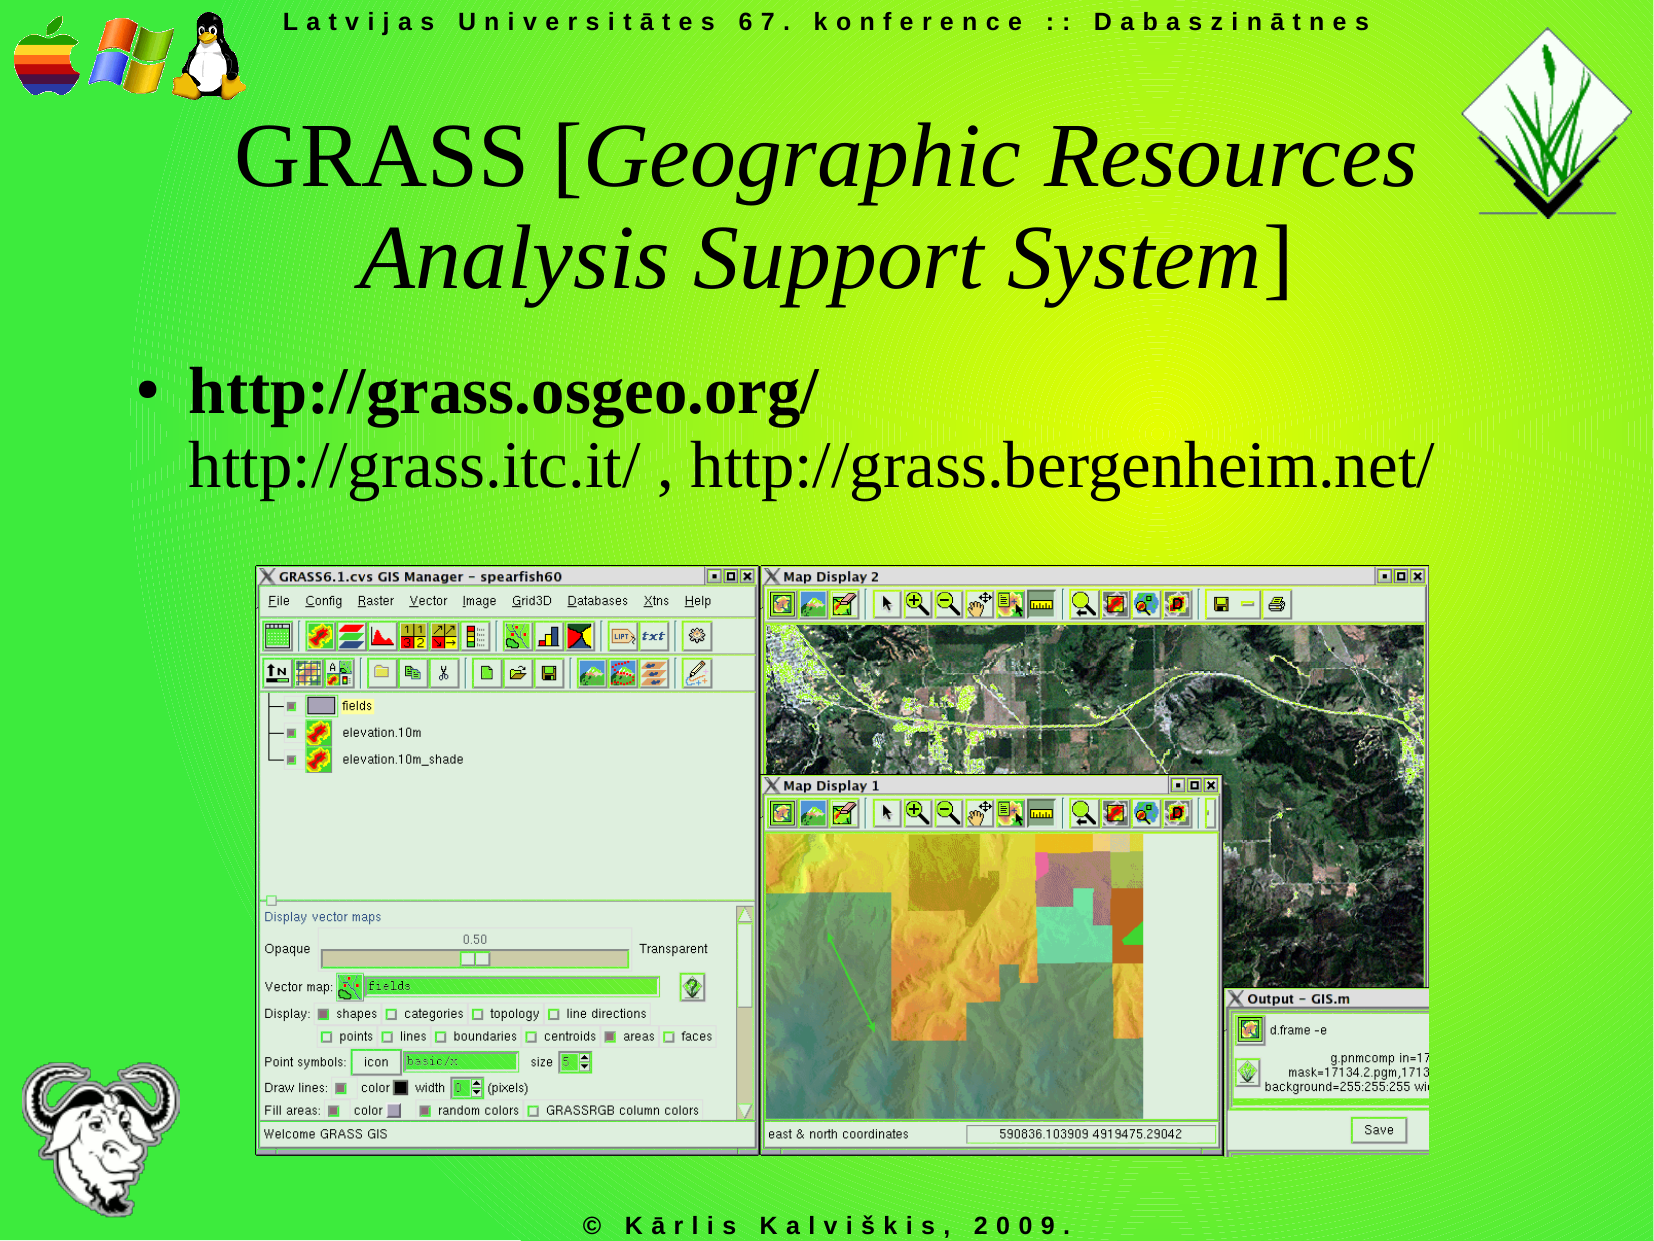

# GRASS [Geographic Resources Analysis Support System]
http://grass.osgeo.org/
http://grass.itc.it/ , http://grass.bergenheim.net/